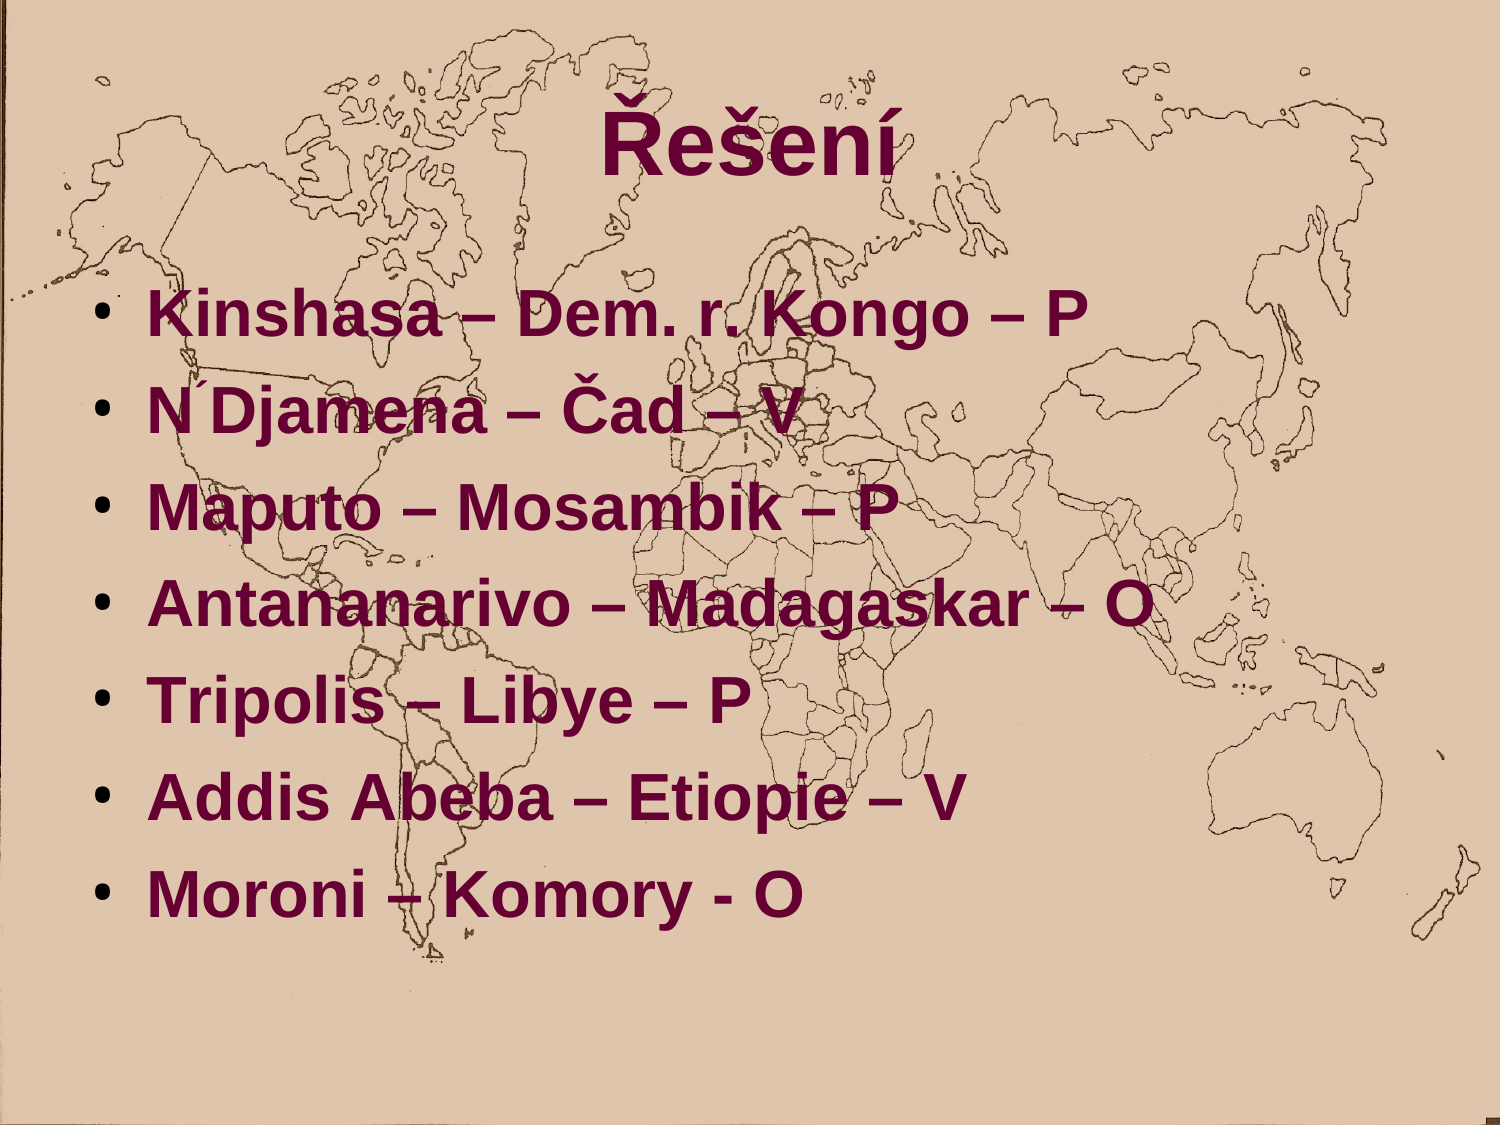

# Řešení
Kinshasa – Dem. r. Kongo – P
N´Djamena – Čad – V
Maputo – Mosambik – P
Antananarivo – Madagaskar – O
Tripolis – Libye – P
Addis Abeba – Etiopie – V
Moroni – Komory - O